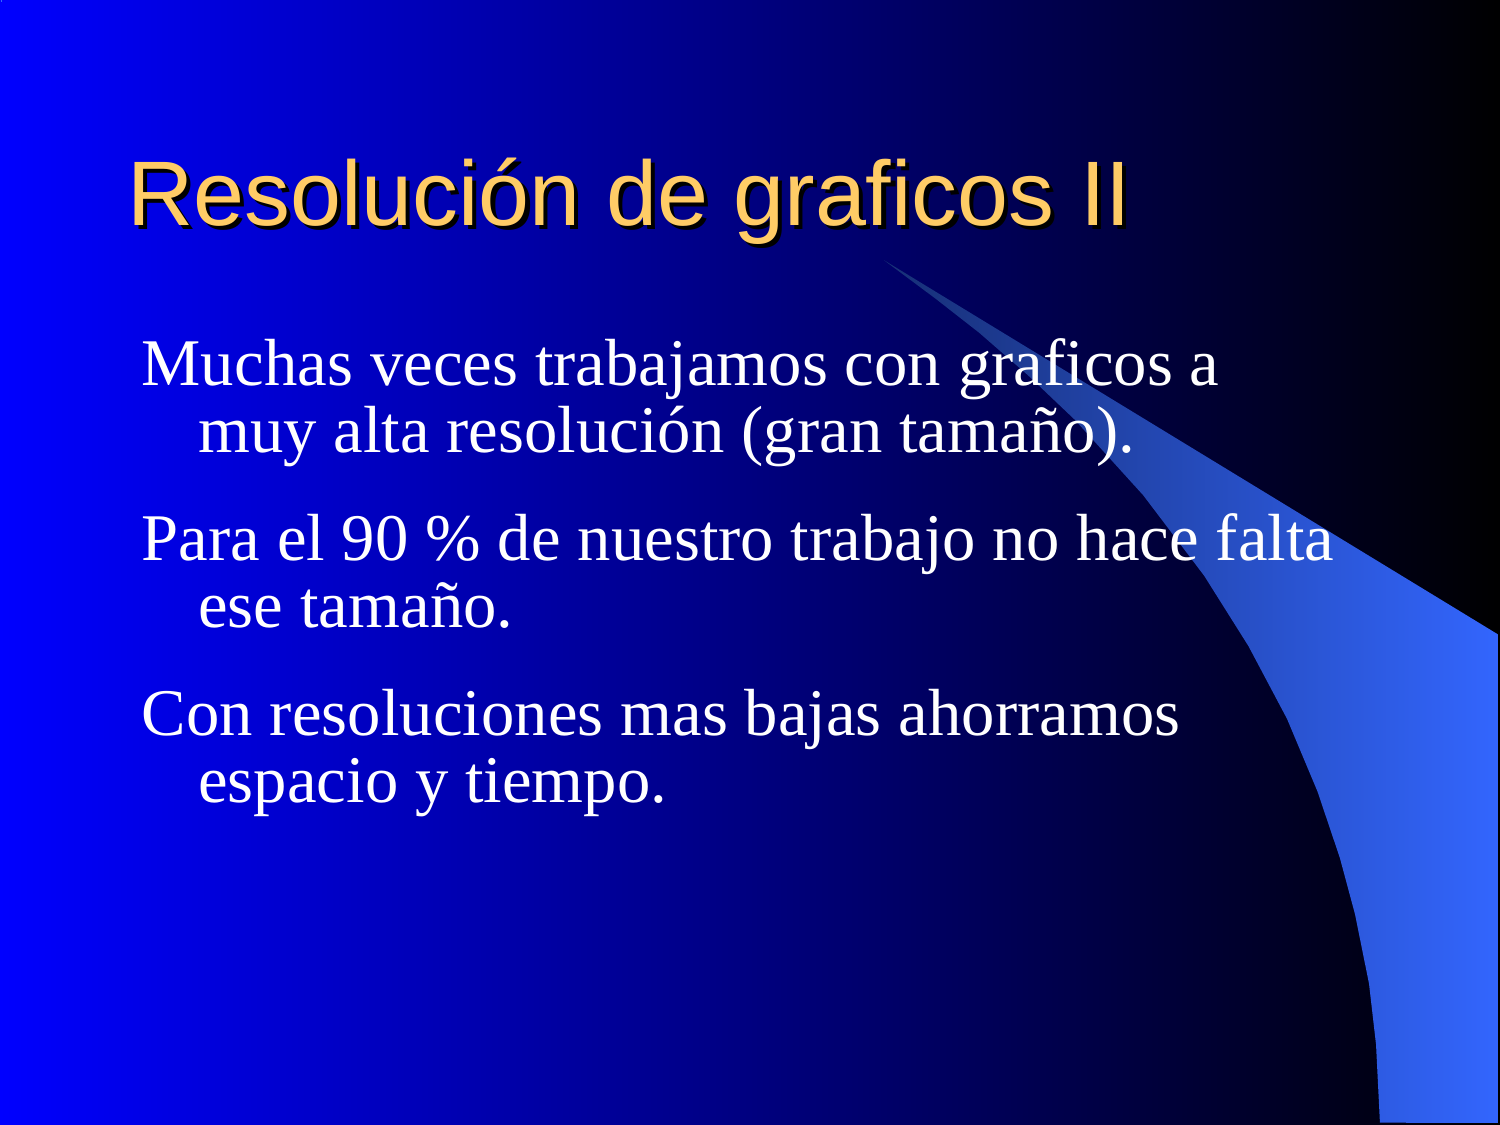

# Resolución de graficos II
Muchas veces trabajamos con graficos a muy alta resolución (gran tamaño).
Para el 90 % de nuestro trabajo no hace falta ese tamaño.
Con resoluciones mas bajas ahorramos espacio y tiempo.